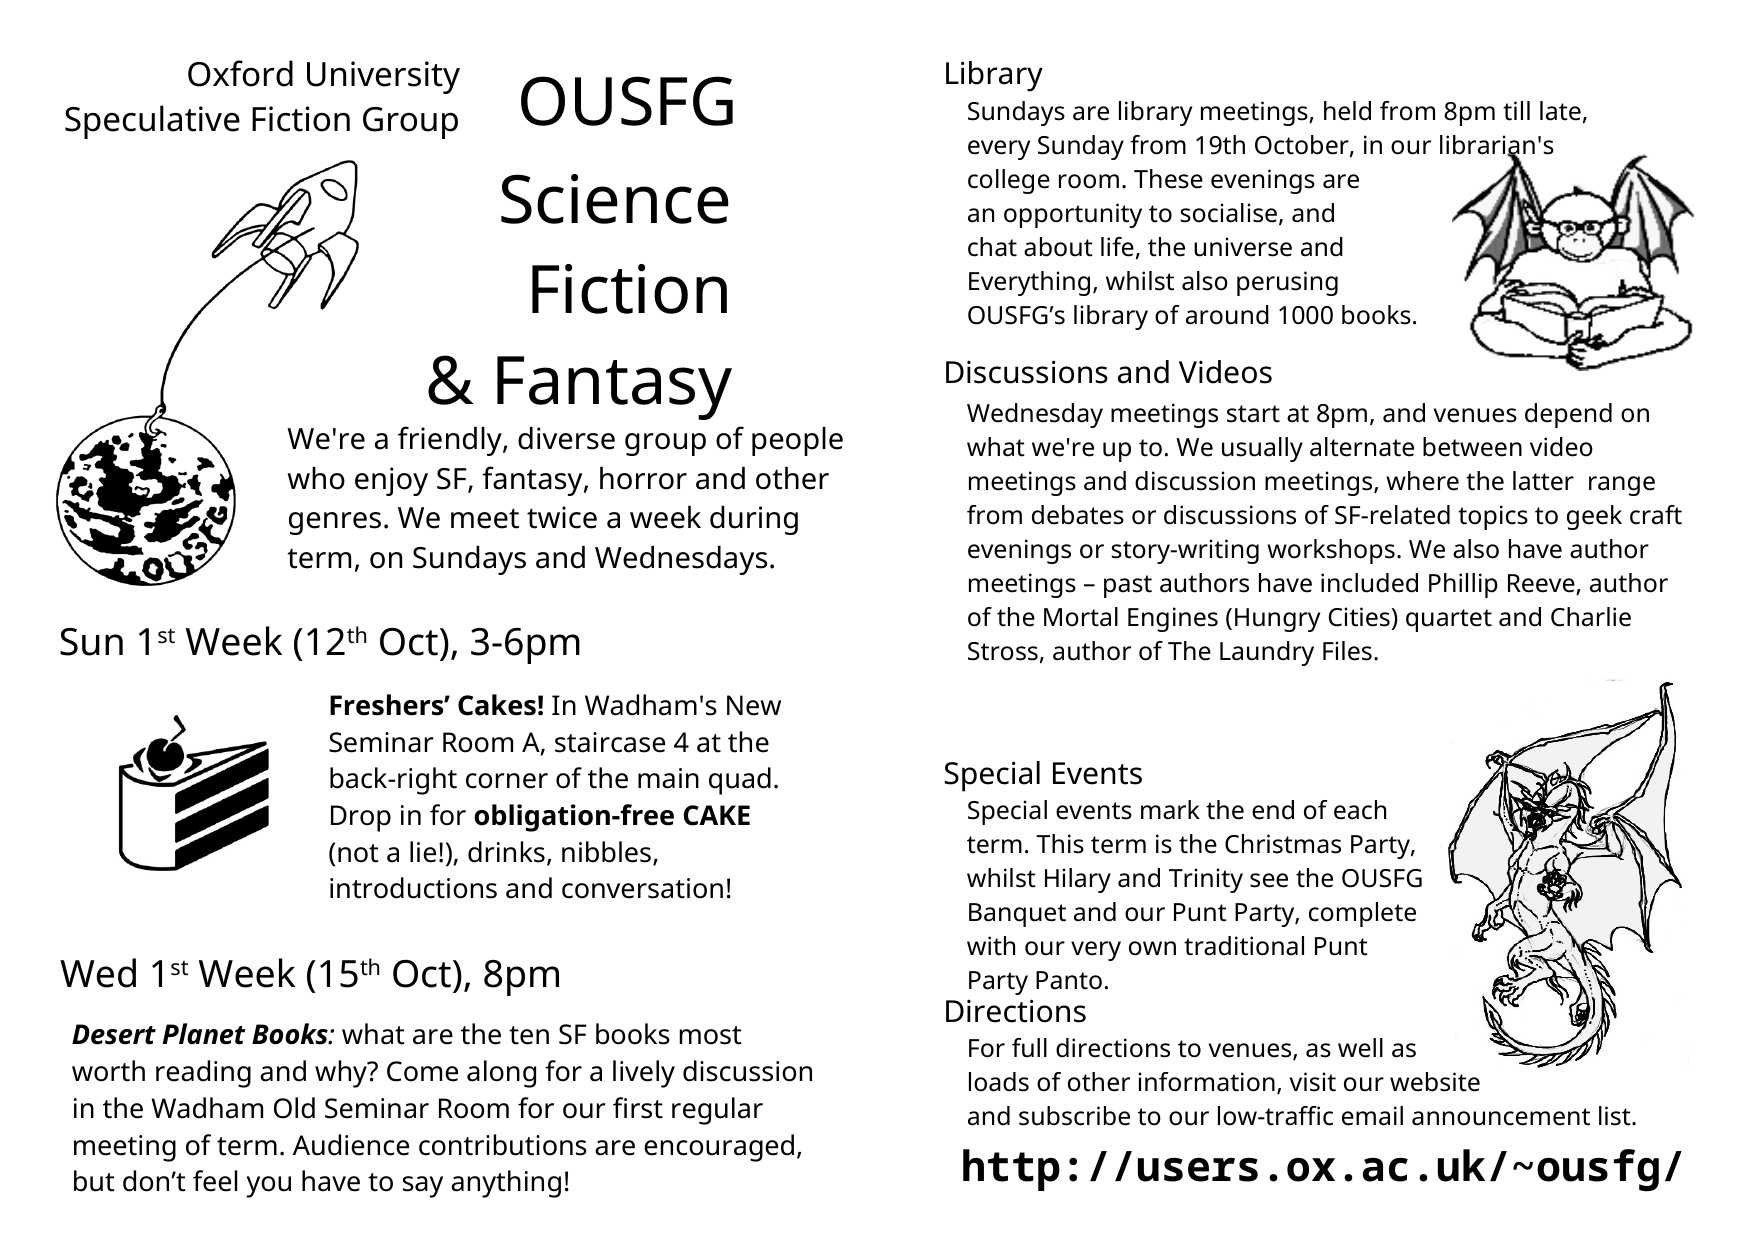

Oxford University
Speculative Fiction Group
Library
OUSFG
Sundays are library meetings, held from 8pm till late, every Sunday from 19th October, in our librarian's
college room. These evenings are
an opportunity to socialise, and
chat about life, the universe and
Everything, whilst also perusing
OUSFG’s library of around 1000 books.
Science
Fiction
& Fantasy
Discussions and Videos
Wednesday meetings start at 8pm, and venues depend on what we're up to. We usually alternate between video meetings and discussion meetings, where the latter range from debates or discussions of SF-related topics to geek craft evenings or story-writing workshops. We also have author meetings – past authors have included Phillip Reeve, author of the Mortal Engines (Hungry Cities) quartet and Charlie Stross, author of The Laundry Files.
We're a friendly, diverse group of people who enjoy SF, fantasy, horror and other genres. We meet twice a week during term, on Sundays and Wednesdays.
Sun 1st Week (12th Oct), 3-6pm
Freshers’ Cakes! In Wadham's New Seminar Room A, staircase 4 at the back-right corner of the main quad. Drop in for obligation-free CAKE (not a lie!), drinks, nibbles, introductions and conversation!
Special Events
Special events mark the end of each term. This term is the Christmas Party, whilst Hilary and Trinity see the OUSFG Banquet and our Punt Party, complete with our very own traditional Punt Party Panto.
Wed 1st Week (15th Oct), 8pm
Directions
Desert Planet Books: what are the ten SF books most worth reading and why? Come along for a lively discussion in the Wadham Old Seminar Room for our first regular meeting of term. Audience contributions are encouraged, but don’t feel you have to say anything!
For full directions to venues, as well as
loads of other information, visit our website
and subscribe to our low-traffic email announcement list.
http://users.ox.ac.uk/~ousfg/